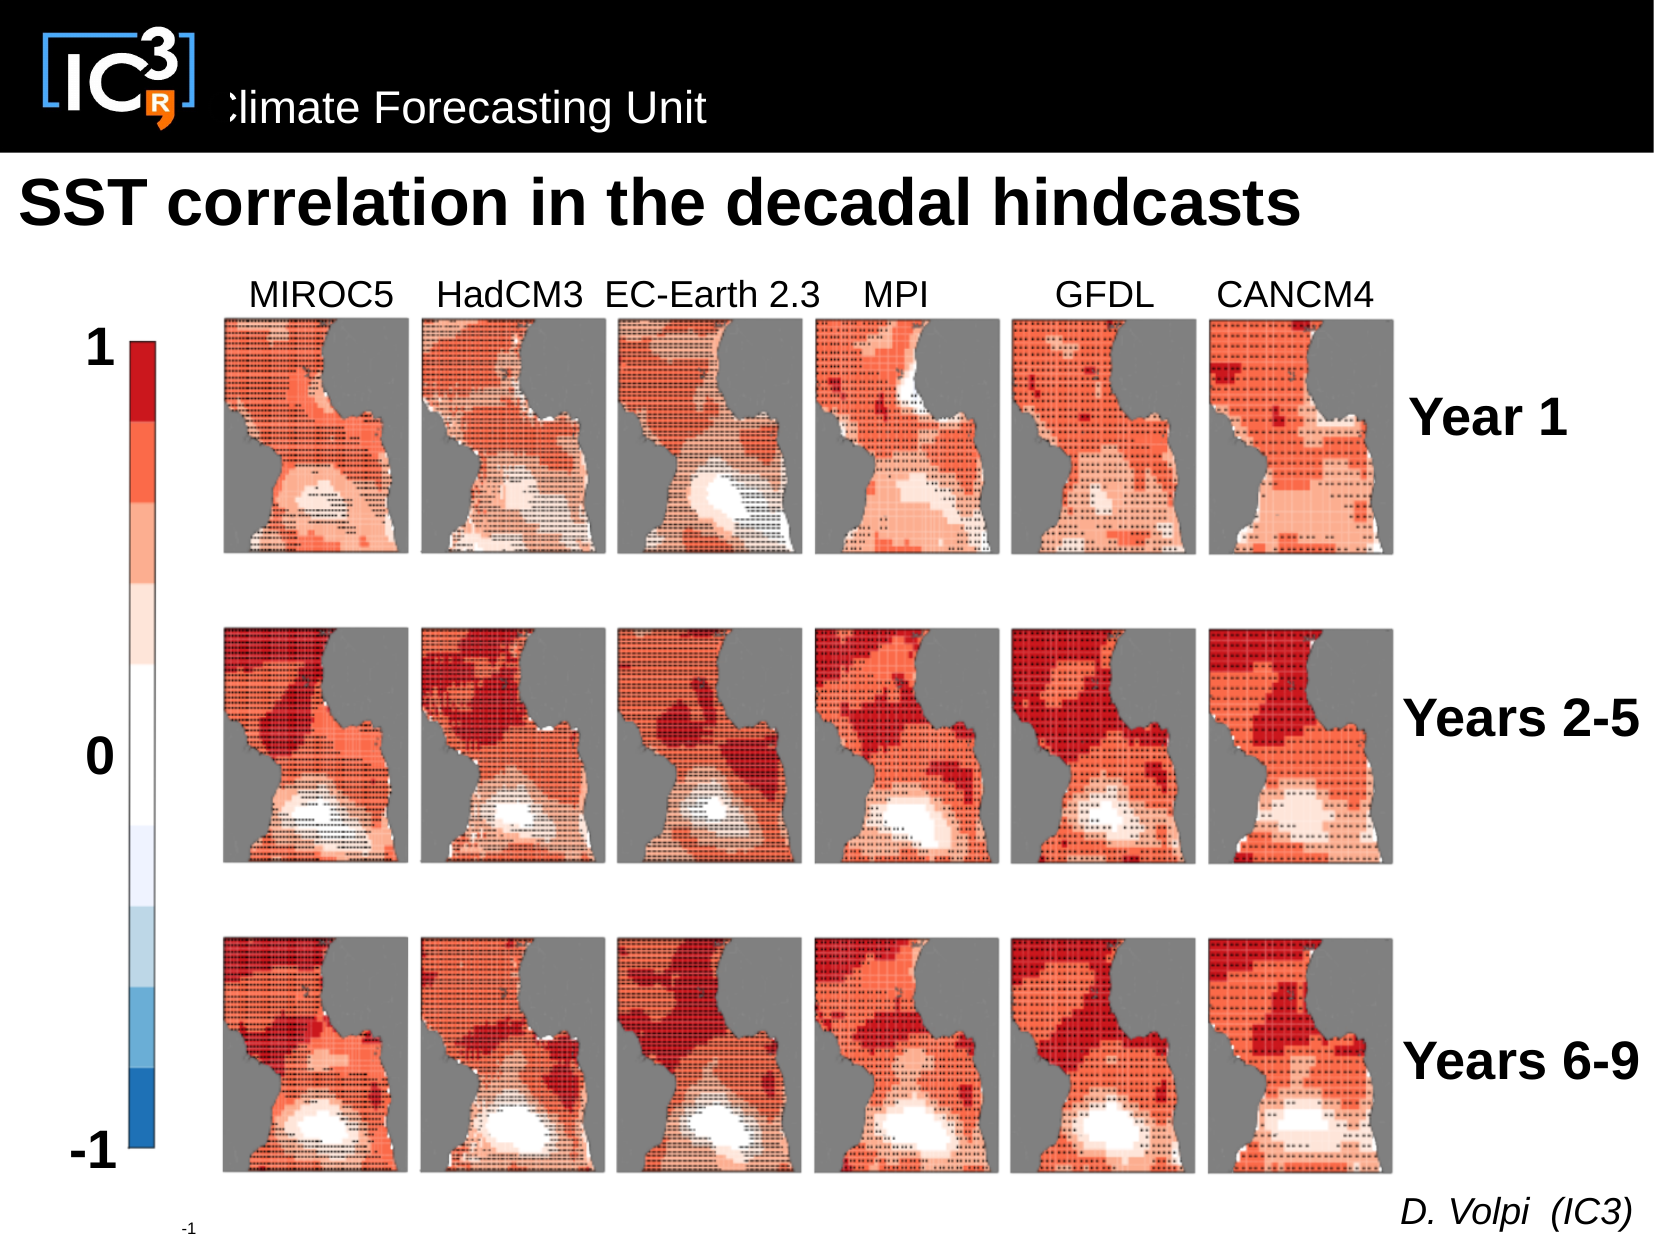

SST correlation in the decadal hindcasts
MIROC5 HadCM3 EC-Earth 2.3 MPI GFDL CANCM4
1
1
0.8
0.6
0.4
0.2
0
-0.2
-0.4
-0.6
-0.8
-1
Year 1
Years 2-5
0
Years 6-9
-1
D. Volpi (IC3)